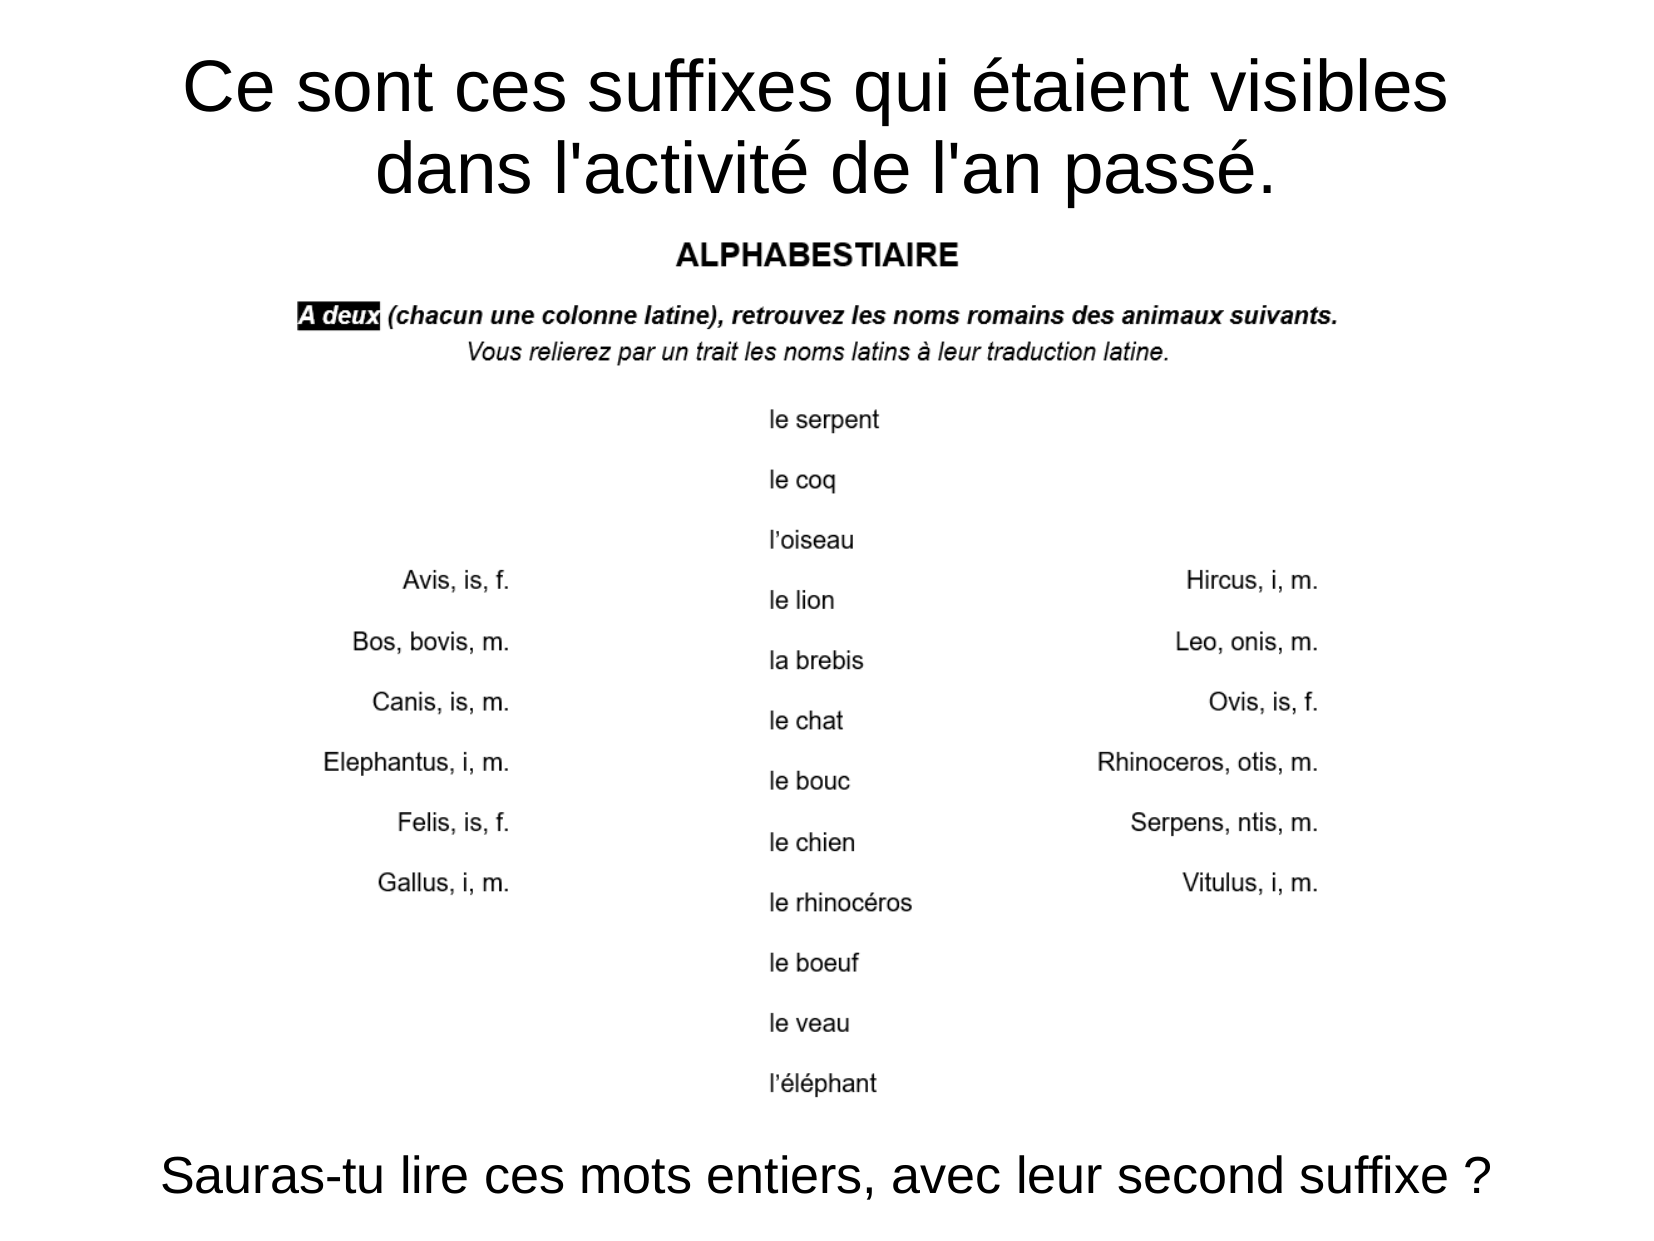

# Ce sont ces suffixes qui étaient visibles dans l'activité de l'an passé.
Sauras-tu lire ces mots entiers, avec leur second suffixe ?